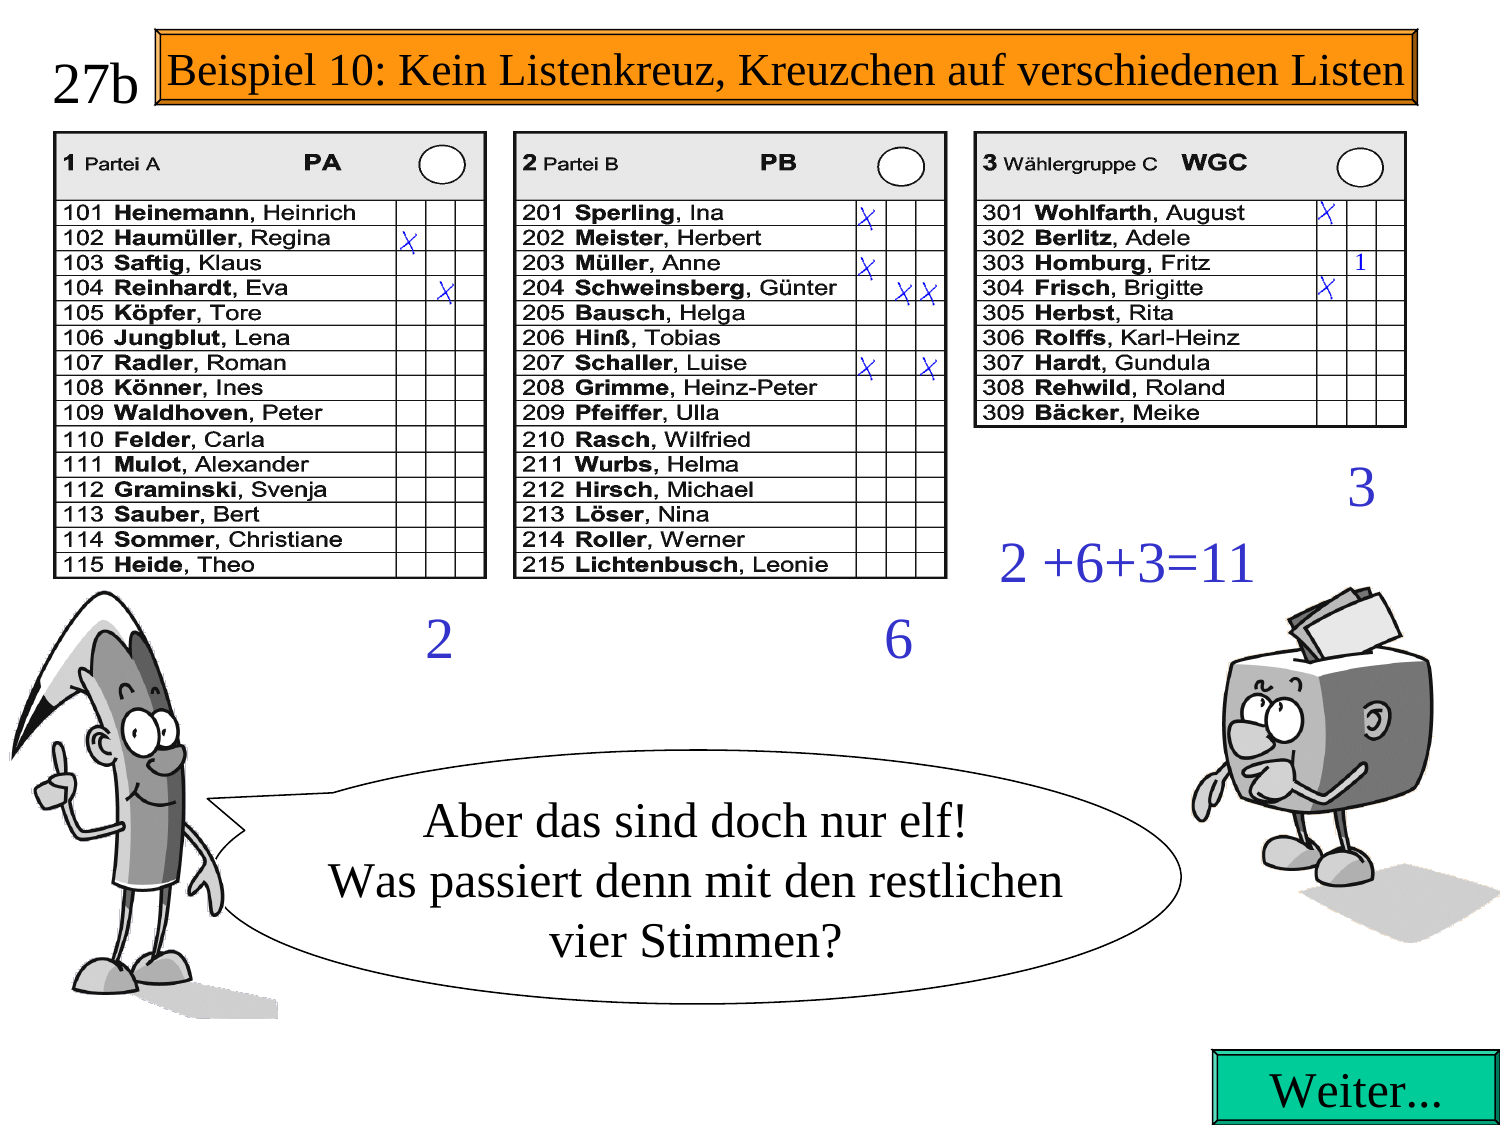

Beispiel 10: Kein Listenkreuz, Kreuzchen auf verschiedenen Listen
27b
1
3
2 +6+3=11
2
6
Aber das sind doch nur elf!
Was passiert denn mit den restlichen
vier Stimmen?
Weiter...